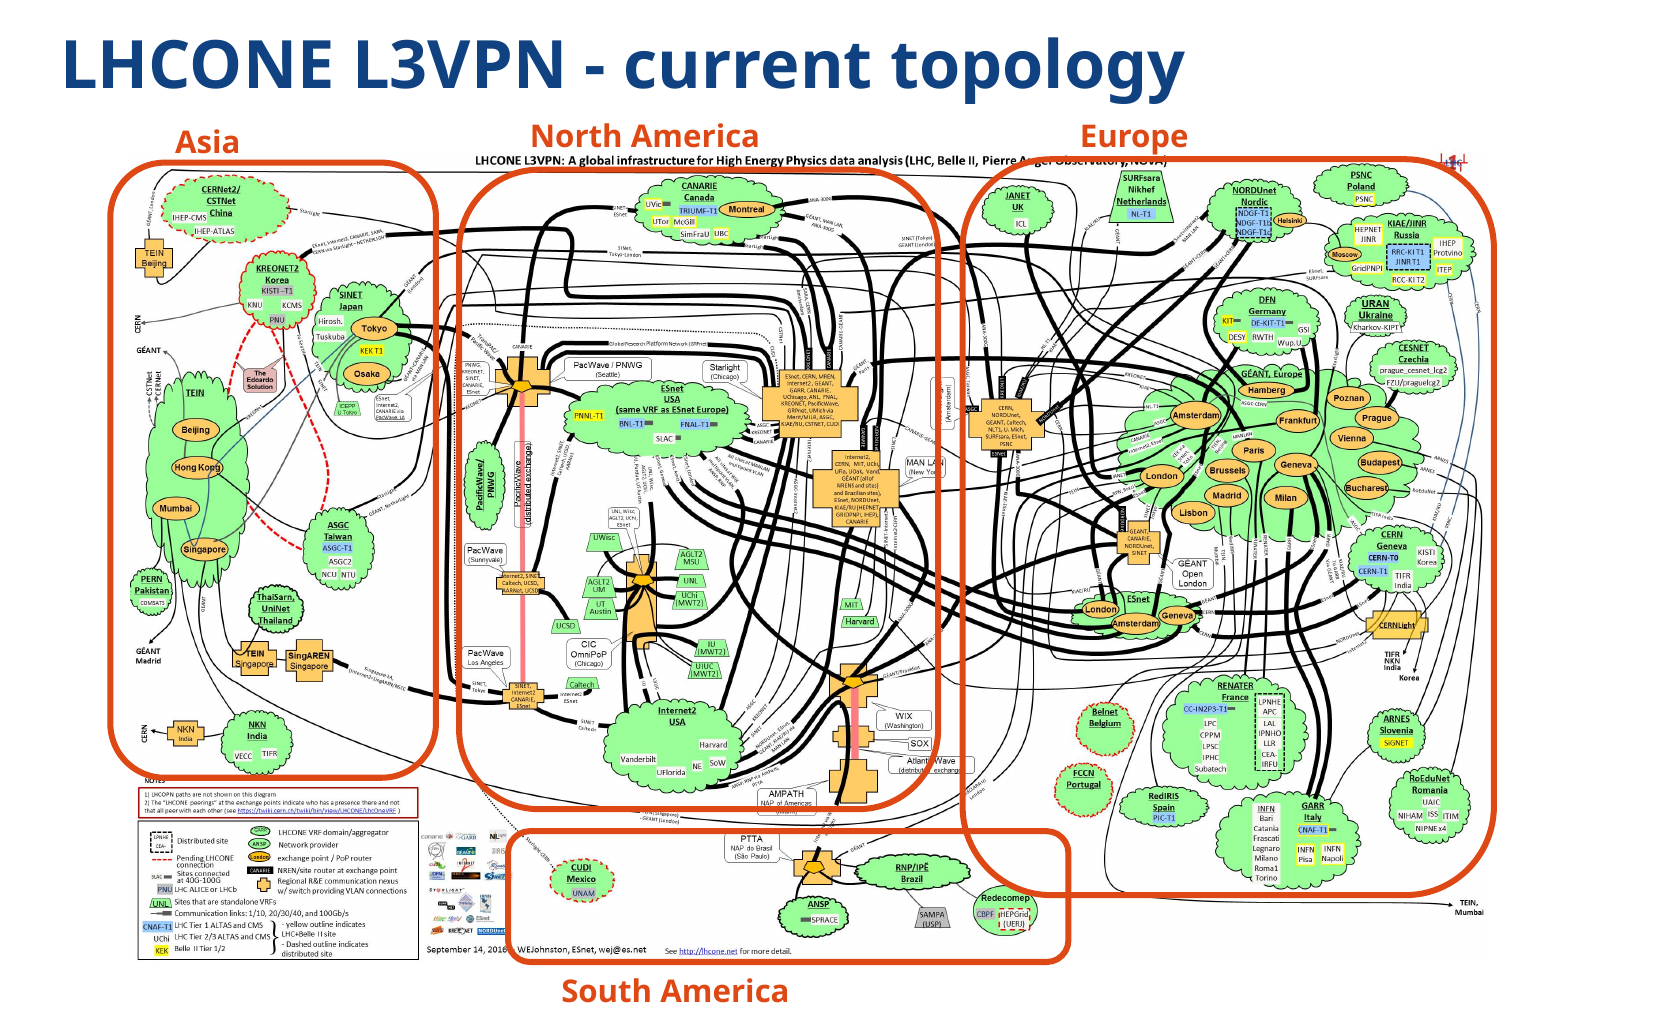

# LHCONE L3VPN - current topology
North America
Europe
Asia
South America